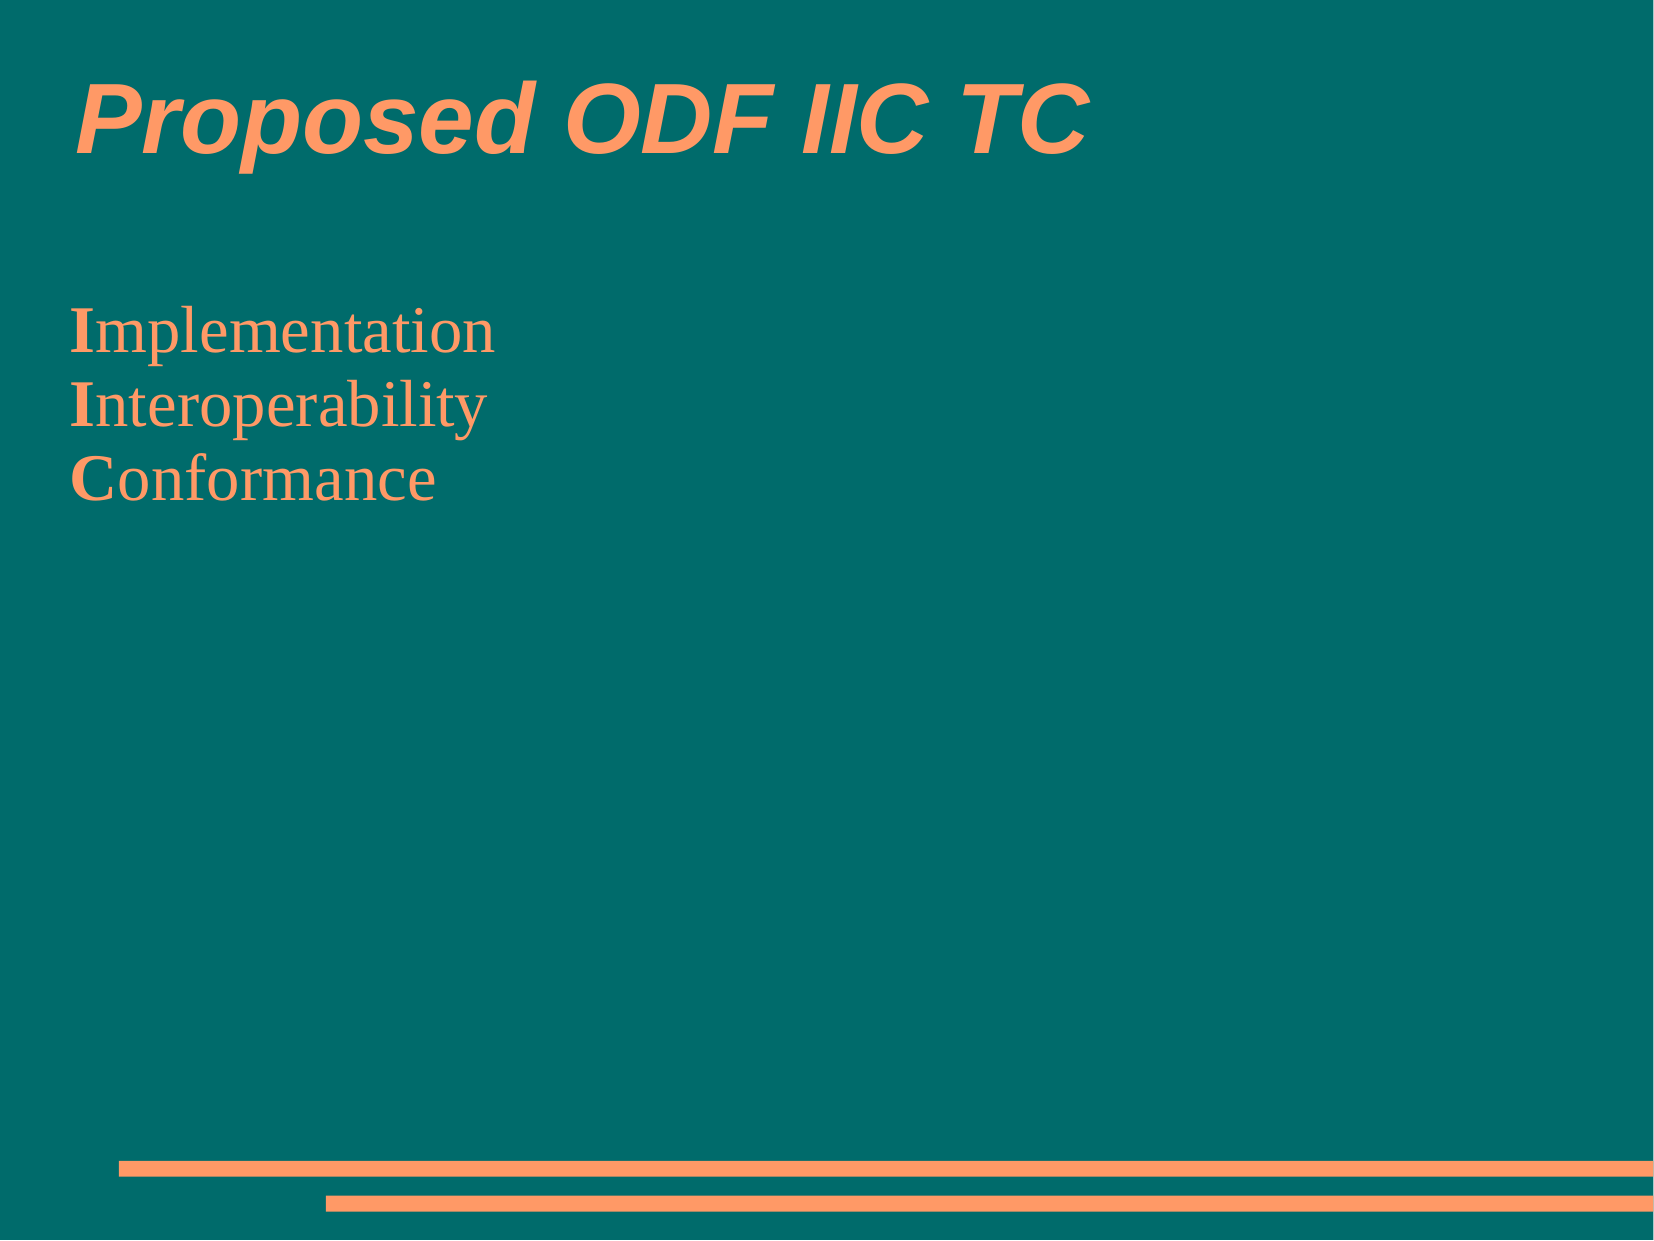

# Proposed ODF IIC TC
Implementation
Interoperability
Conformance